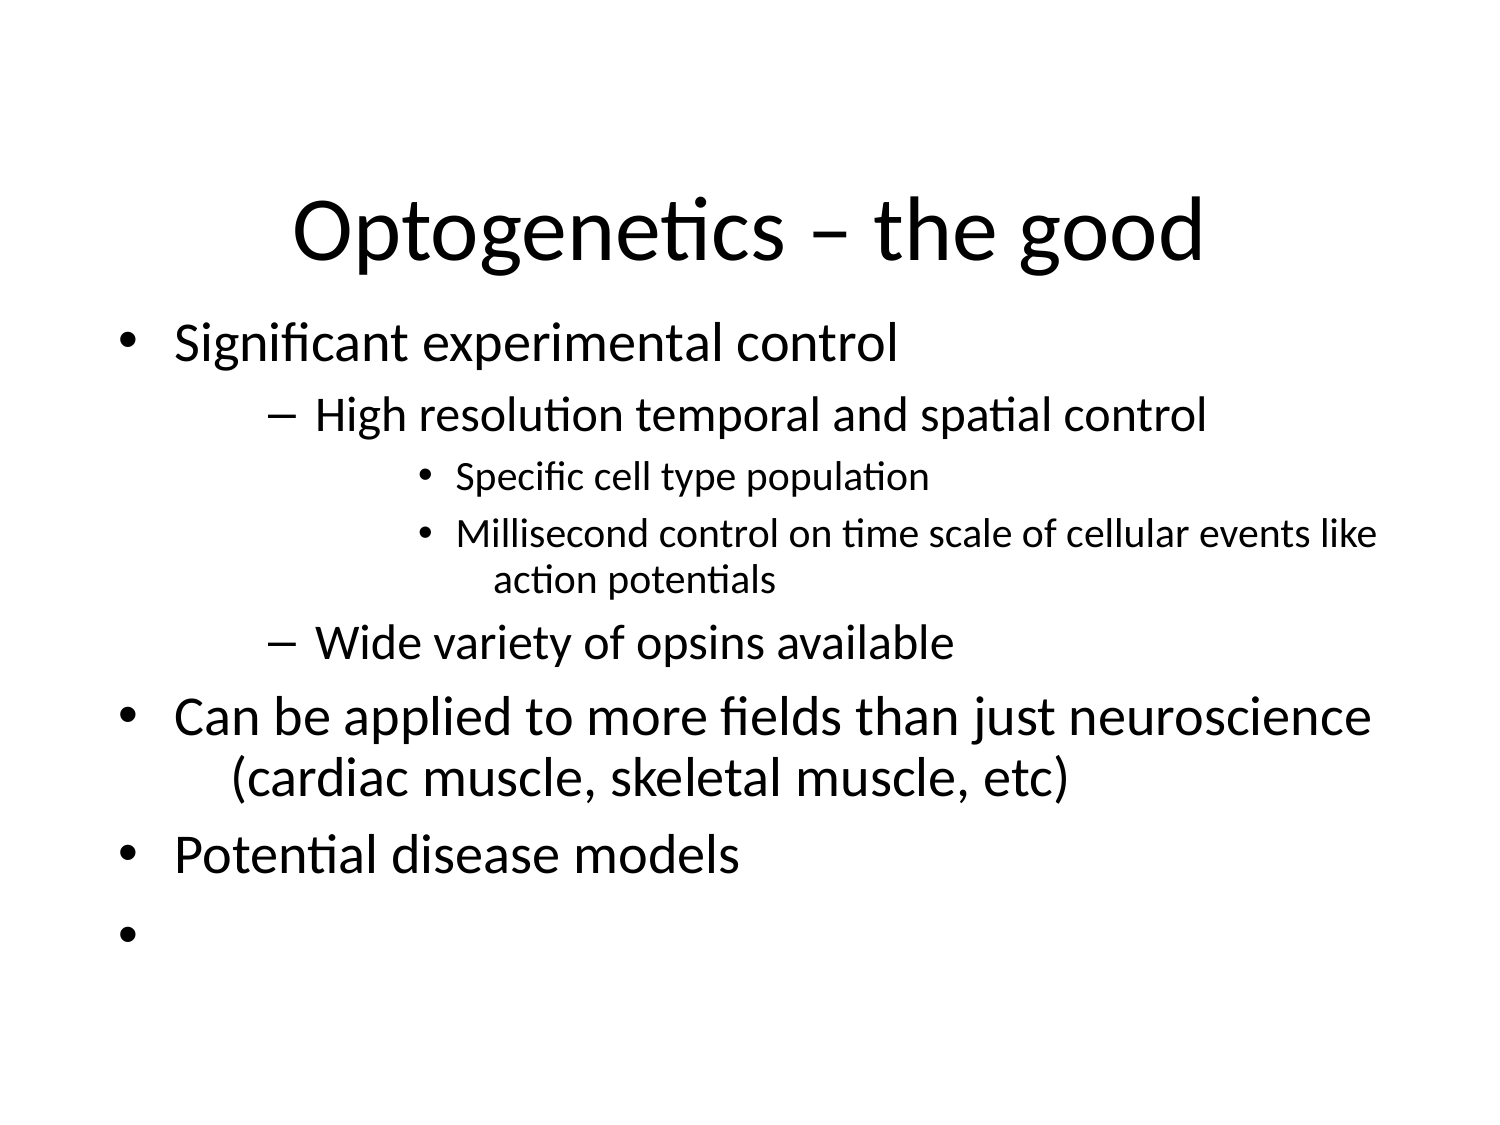

# Optogenetics – the good
Significant experimental control
High resolution temporal and spatial control
Specific cell type population
Millisecond control on time scale of cellular events like action potentials
Wide variety of opsins available
Can be applied to more fields than just neuroscience (cardiac muscle, skeletal muscle, etc)
Potential disease models